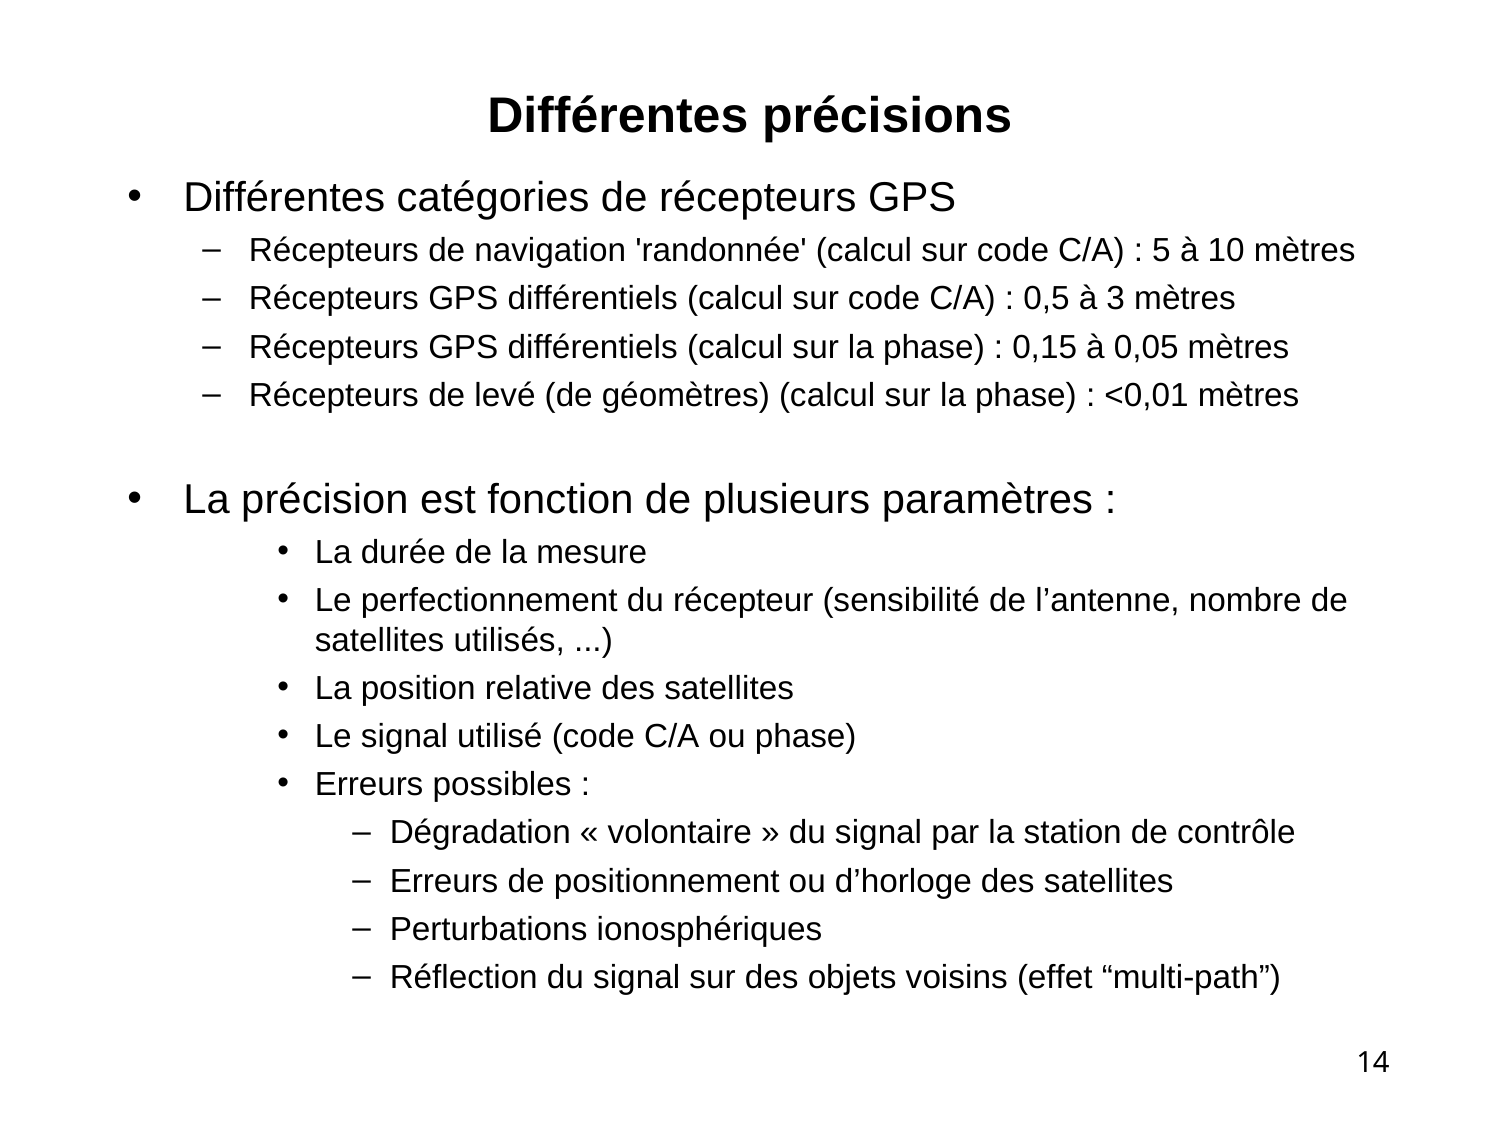

# Différentes précisions
Différentes catégories de récepteurs GPS
Récepteurs de navigation 'randonnée' (calcul sur code C/A) : 5 à 10 mètres
Récepteurs GPS différentiels (calcul sur code C/A) : 0,5 à 3 mètres
Récepteurs GPS différentiels (calcul sur la phase) : 0,15 à 0,05 mètres
Récepteurs de levé (de géomètres) (calcul sur la phase) : <0,01 mètres
La précision est fonction de plusieurs paramètres :
La durée de la mesure
Le perfectionnement du récepteur (sensibilité de l’antenne, nombre de satellites utilisés, ...)
La position relative des satellites
Le signal utilisé (code C/A ou phase)
Erreurs possibles :
Dégradation « volontaire » du signal par la station de contrôle
Erreurs de positionnement ou d’horloge des satellites
Perturbations ionosphériques
Réflection du signal sur des objets voisins (effet “multi-path”)
14
14